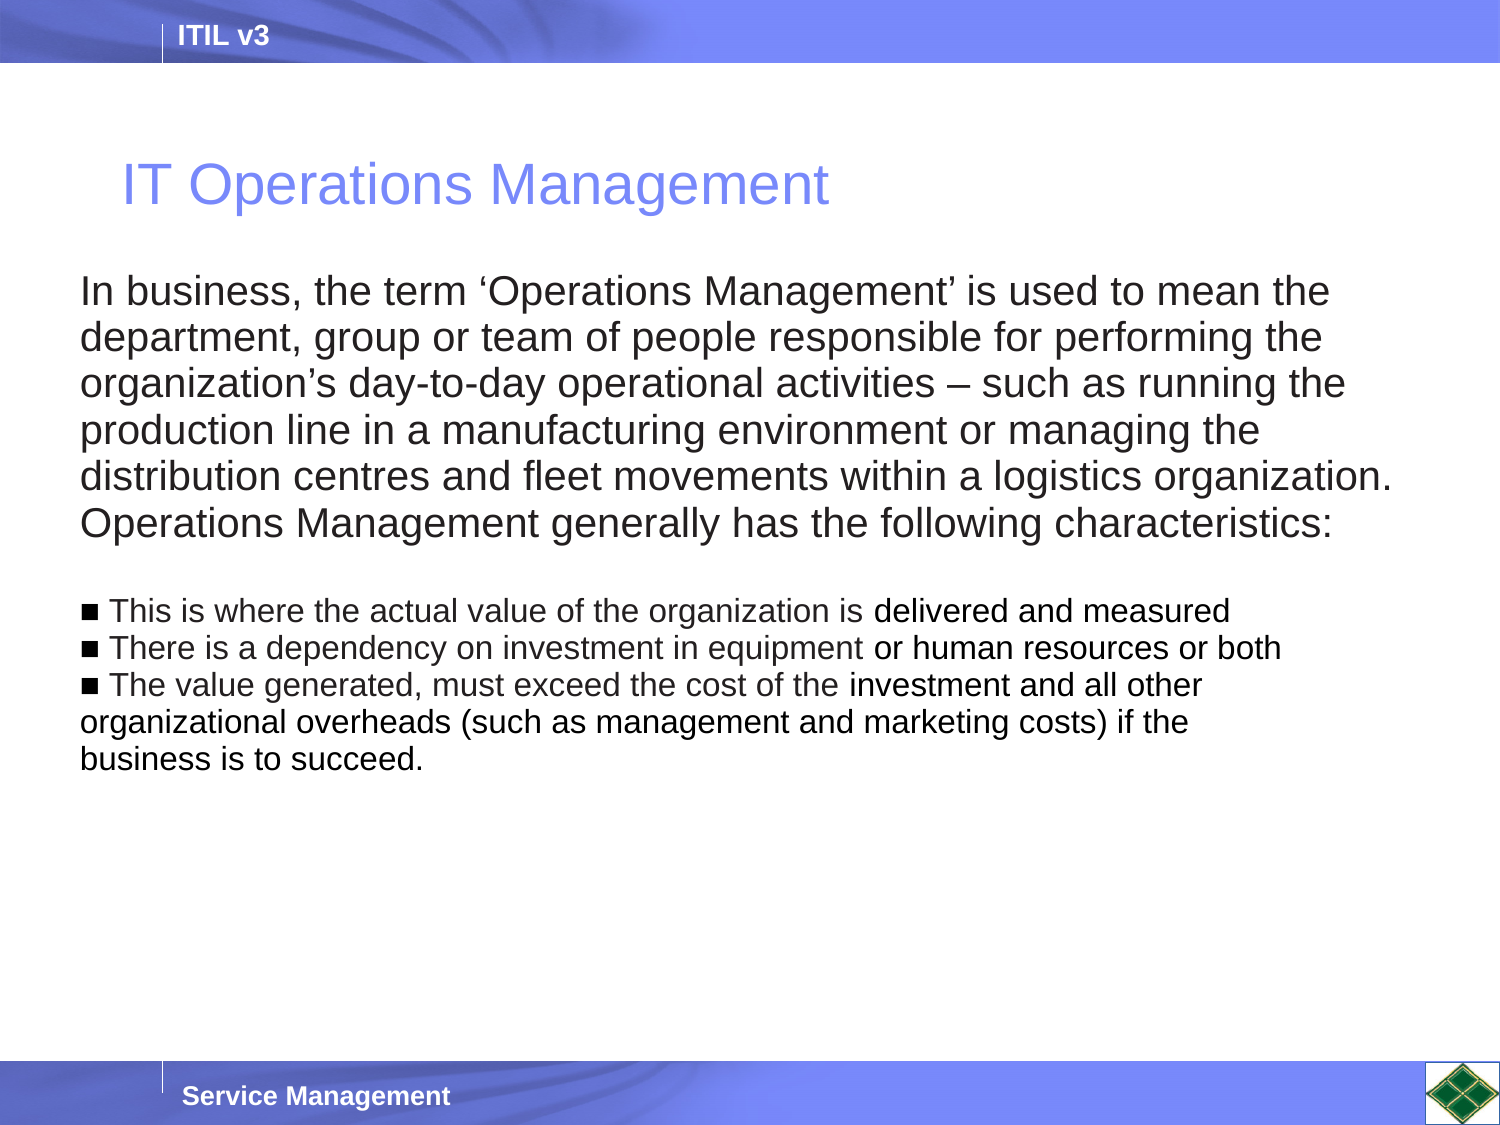

IT Operations Management
In business, the term ‘Operations Management’ is used to mean the department, group or team of people responsible for performing the organization’s day-to-day operational activities – such as running the production line in a manufacturing environment or managing the
distribution centres and fleet movements within a logistics organization.
Operations Management generally has the following characteristics:
■ This is where the actual value of the organization is delivered and measured
■ There is a dependency on investment in equipment or human resources or both
■ The value generated, must exceed the cost of the investment and all other organizational overheads (such as management and marketing costs) if the
business is to succeed.